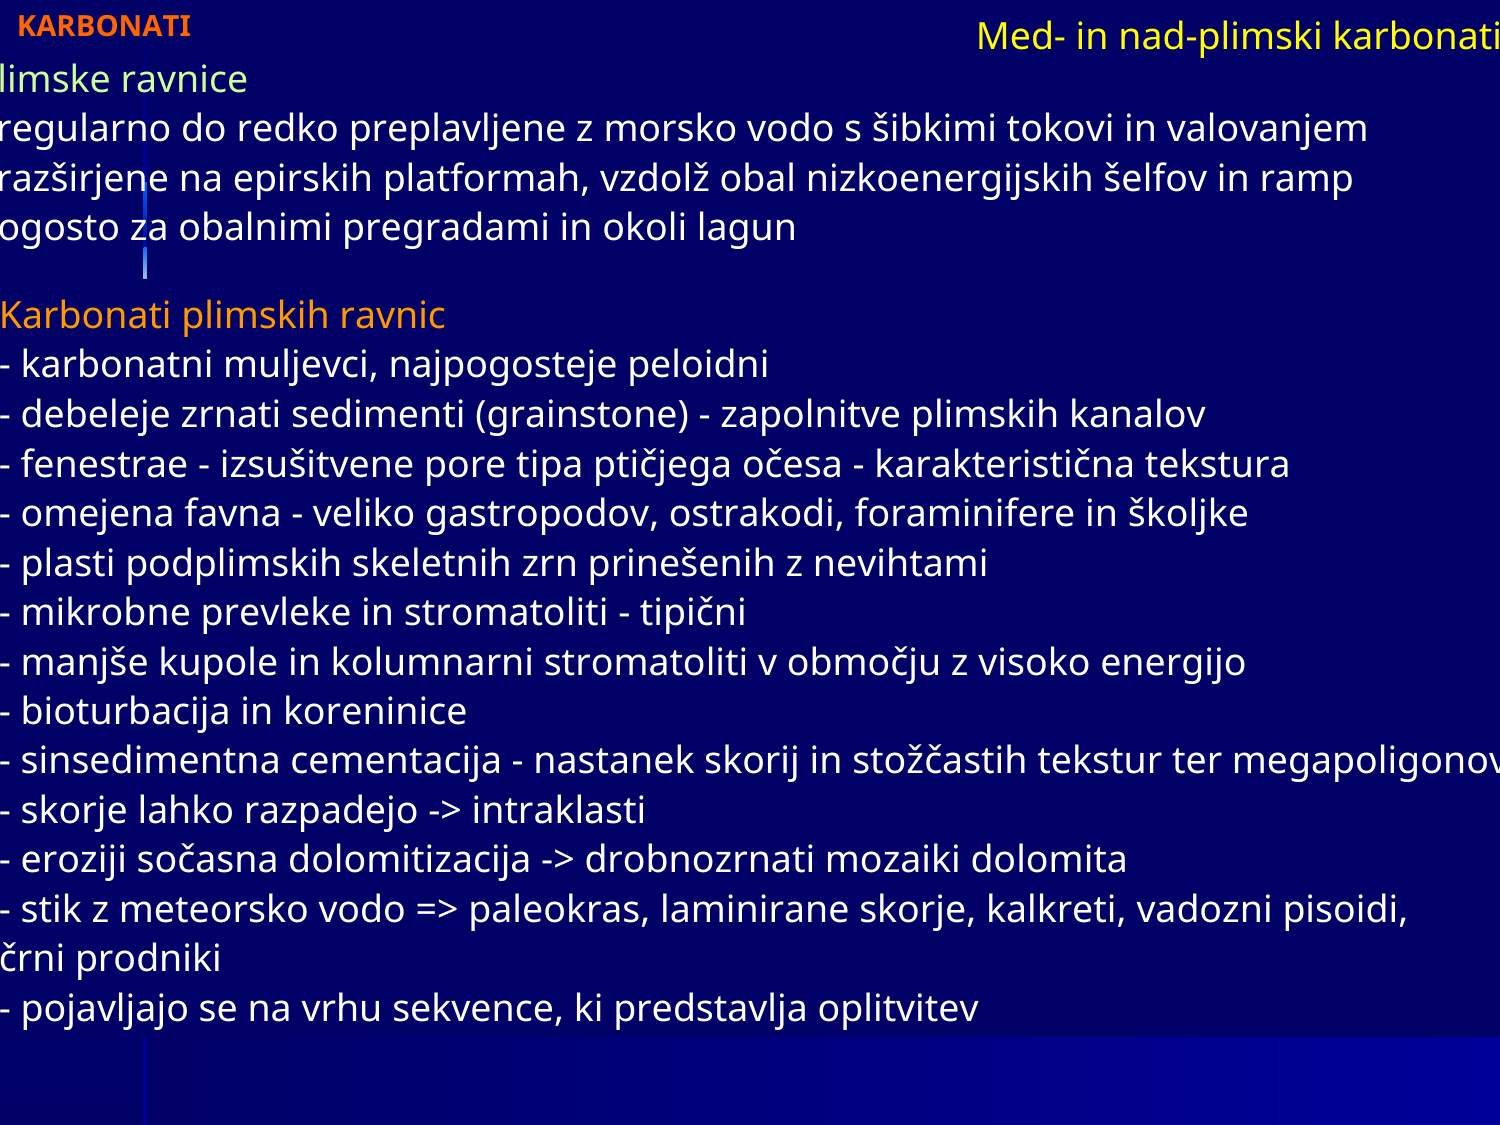

KARBONATI
Med- in nad-plimski karbonati
Plimske ravnice
- regularno do redko preplavljene z morsko vodo s šibkimi tokovi in valovanjem
- razširjene na epirskih platformah, vzdolž obal nizkoenergijskih šelfov in ramp
pogosto za obalnimi pregradami in okoli lagun
Karbonati plimskih ravnic
- karbonatni muljevci, najpogosteje peloidni
- debeleje zrnati sedimenti (grainstone) - zapolnitve plimskih kanalov
- fenestrae - izsušitvene pore tipa ptičjega očesa - karakteristična tekstura
- omejena favna - veliko gastropodov, ostrakodi, foraminifere in školjke
- plasti podplimskih skeletnih zrn prinešenih z nevihtami
- mikrobne prevleke in stromatoliti - tipični
- manjše kupole in kolumnarni stromatoliti v območju z visoko energijo
- bioturbacija in koreninice
- sinsedimentna cementacija - nastanek skorij in stožčastih tekstur ter megapoligonov
- skorje lahko razpadejo -> intraklasti
- eroziji sočasna dolomitizacija -> drobnozrnati mozaiki dolomita
- stik z meteorsko vodo => paleokras, laminirane skorje, kalkreti, vadozni pisoidi,
črni prodniki
- pojavljajo se na vrhu sekvence, ki predstavlja oplitvitev